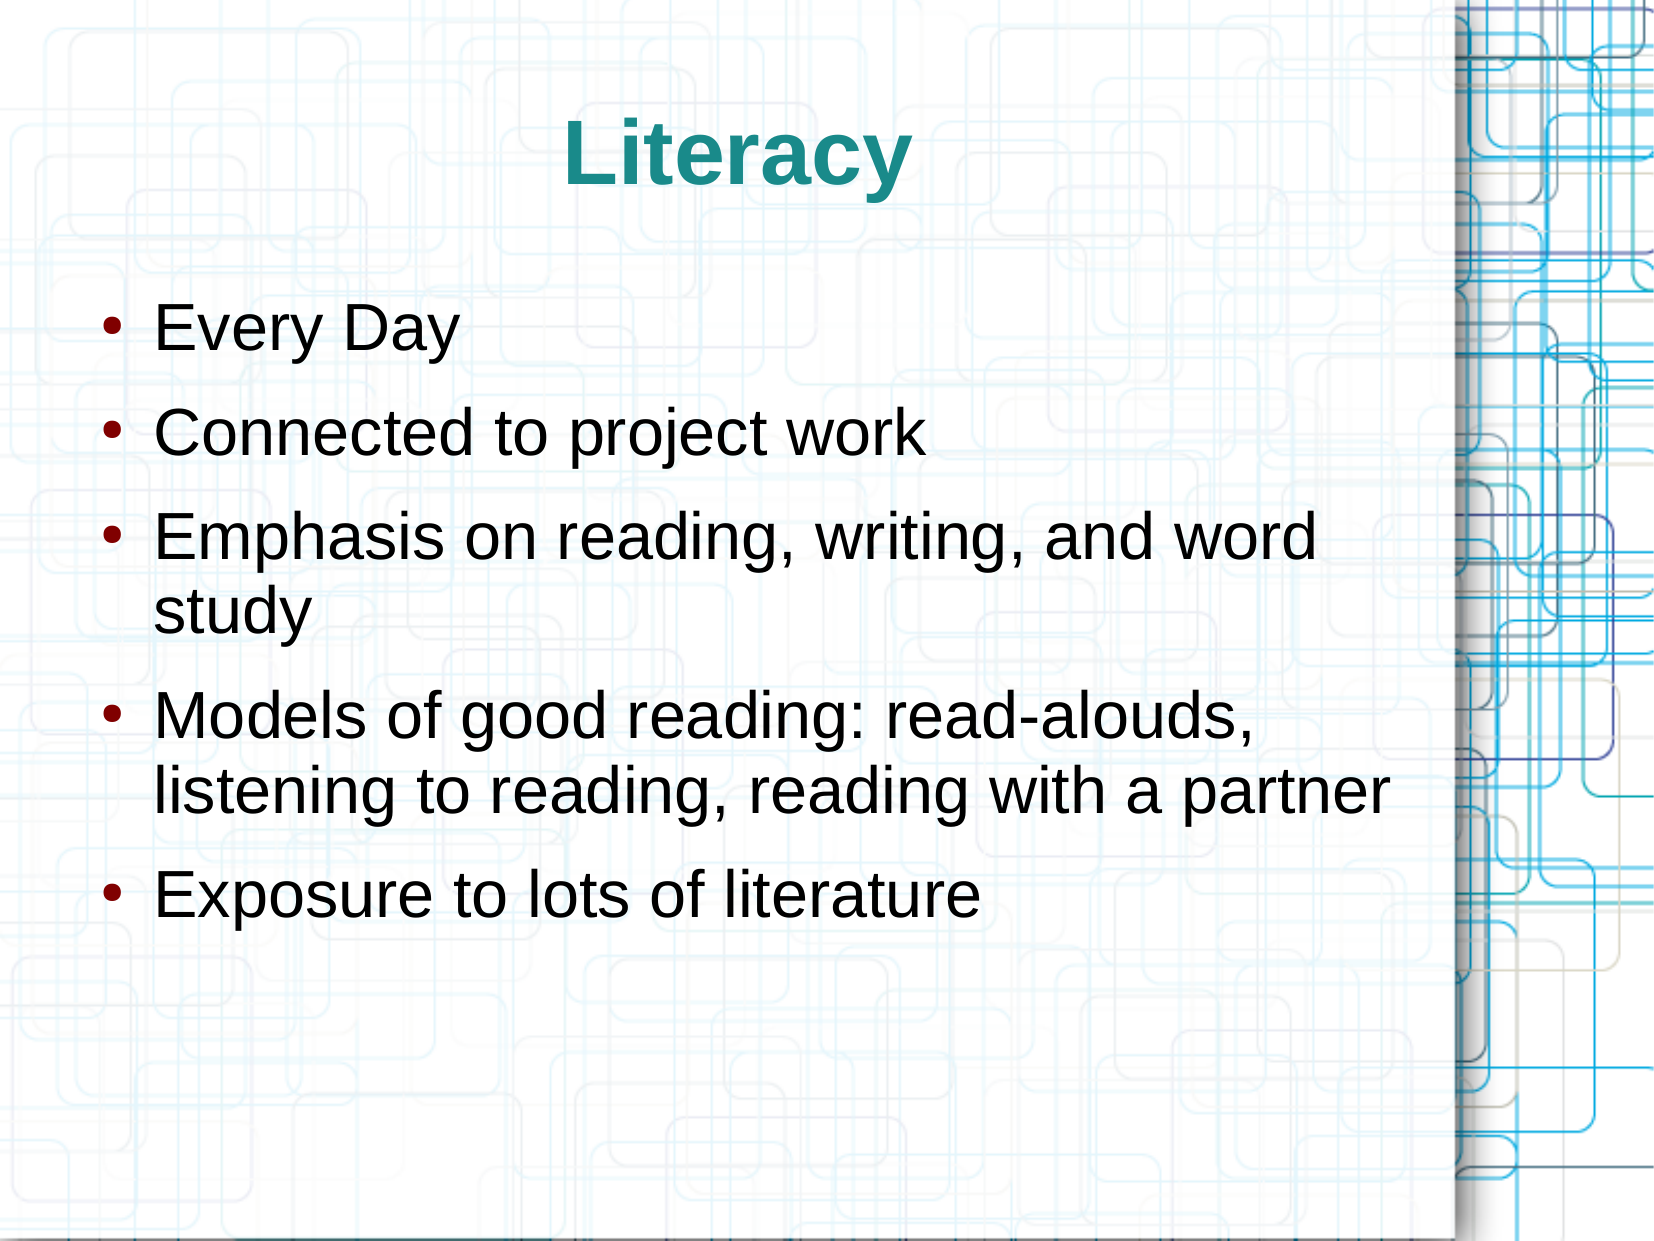

# Literacy
Every Day
Connected to project work
Emphasis on reading, writing, and word study
Models of good reading: read-alouds, listening to reading, reading with a partner
Exposure to lots of literature